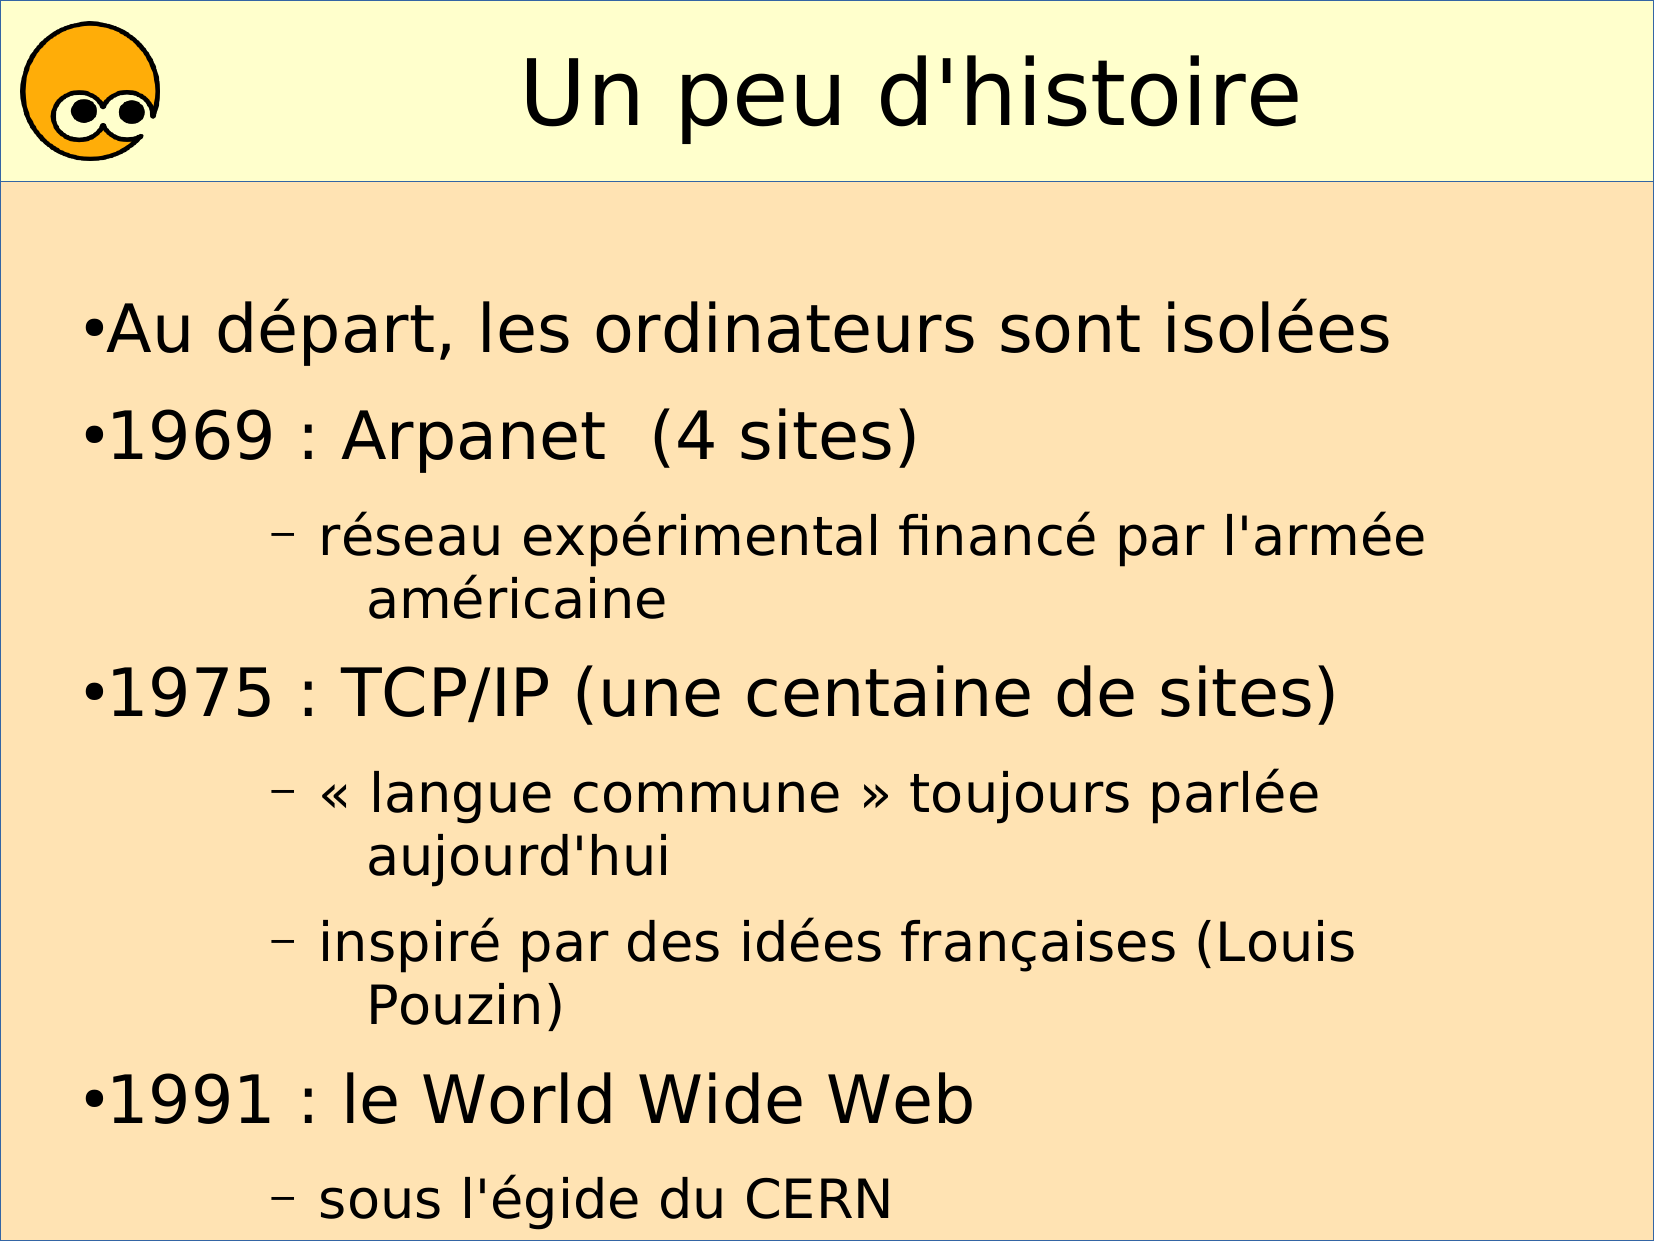

# Un peu d'histoire
Au départ, les ordinateurs sont isolées
1969 : Arpanet (4 sites)
réseau expérimental financé par l'armée américaine
1975 : TCP/IP (une centaine de sites)
« langue commune » toujours parlée aujourd'hui
inspiré par des idées françaises (Louis Pouzin)
1991 : le World Wide Web
sous l'égide du CERN